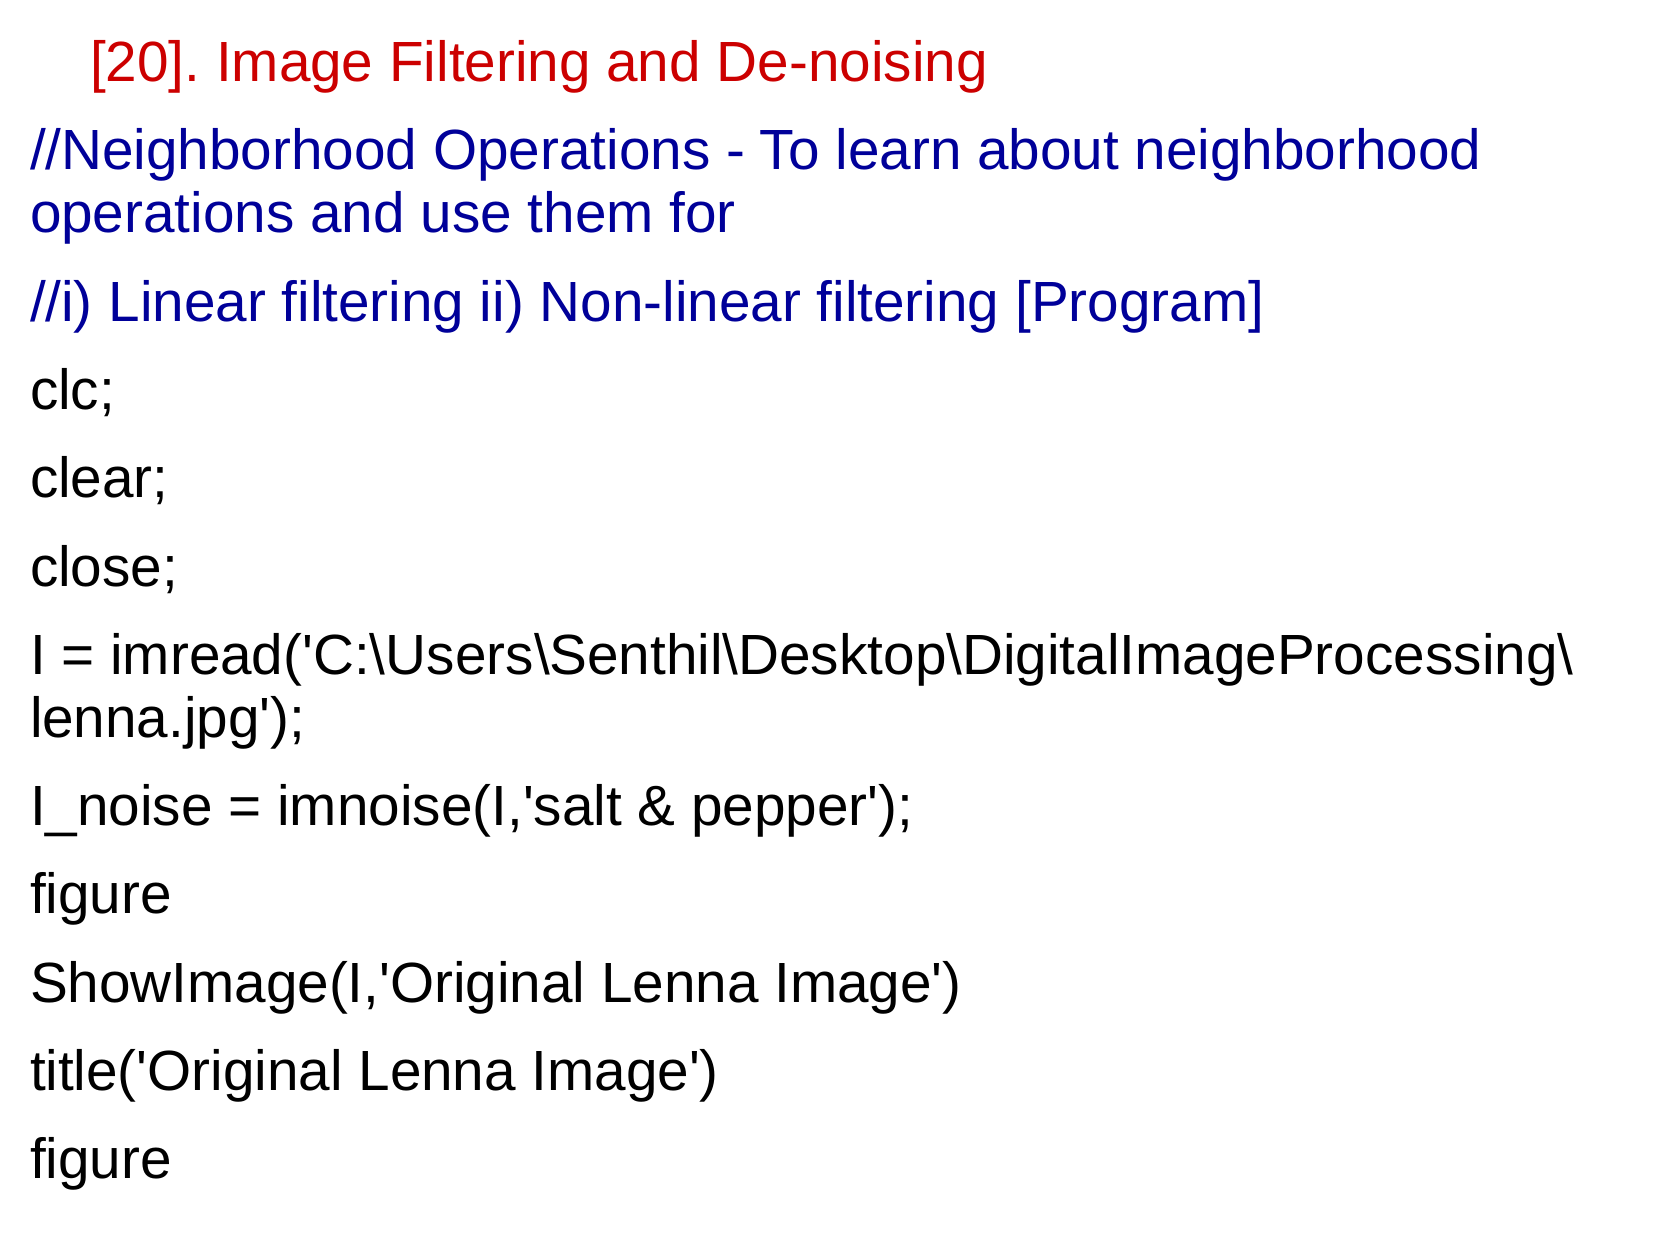

# [20]. Image Filtering and De-noising
//Neighborhood Operations - To learn about neighborhood operations and use them for
//i) Linear filtering ii) Non-linear filtering [Program]
clc;
clear;
close;
I = imread('C:\Users\Senthil\Desktop\DigitalImageProcessing\lenna.jpg');
I_noise = imnoise(I,'salt & pepper');
figure
ShowImage(I,'Original Lenna Image')
title('Original Lenna Image')
figure